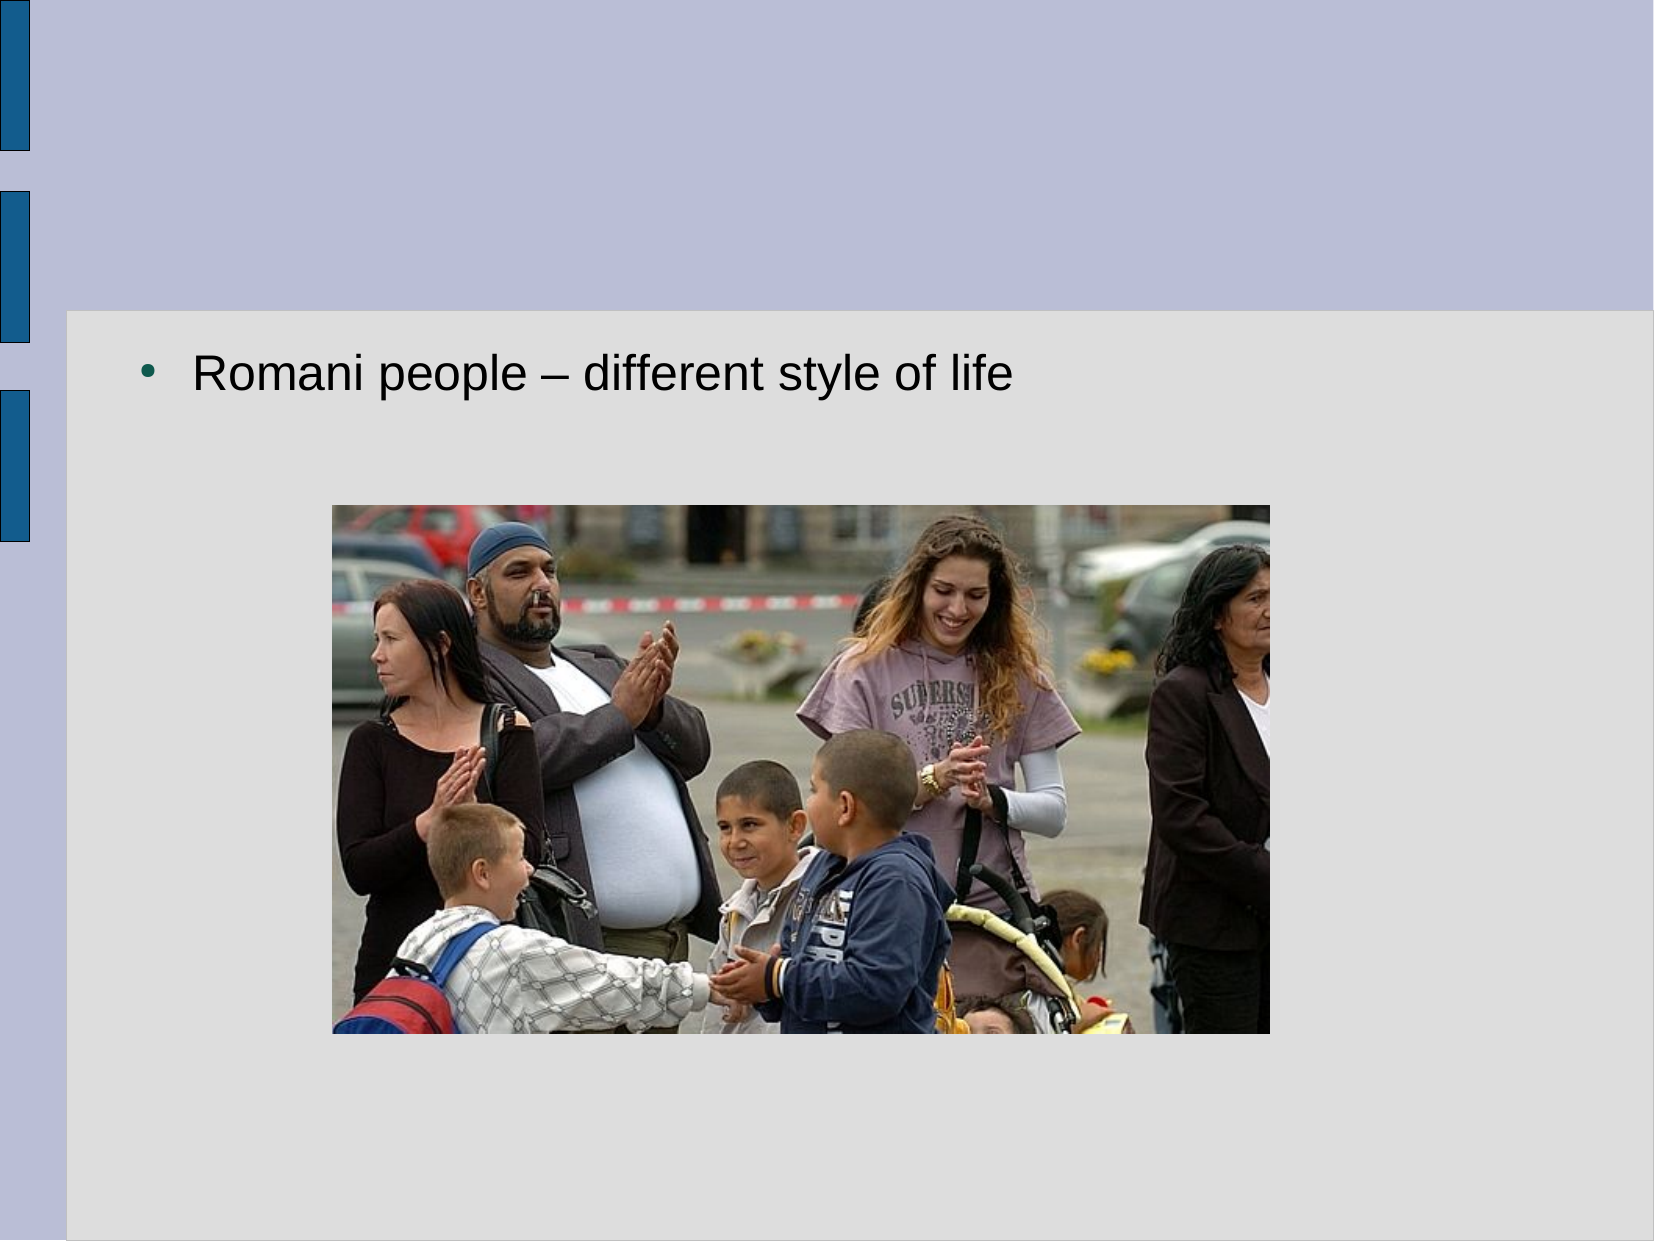

# Romani people – different style of life